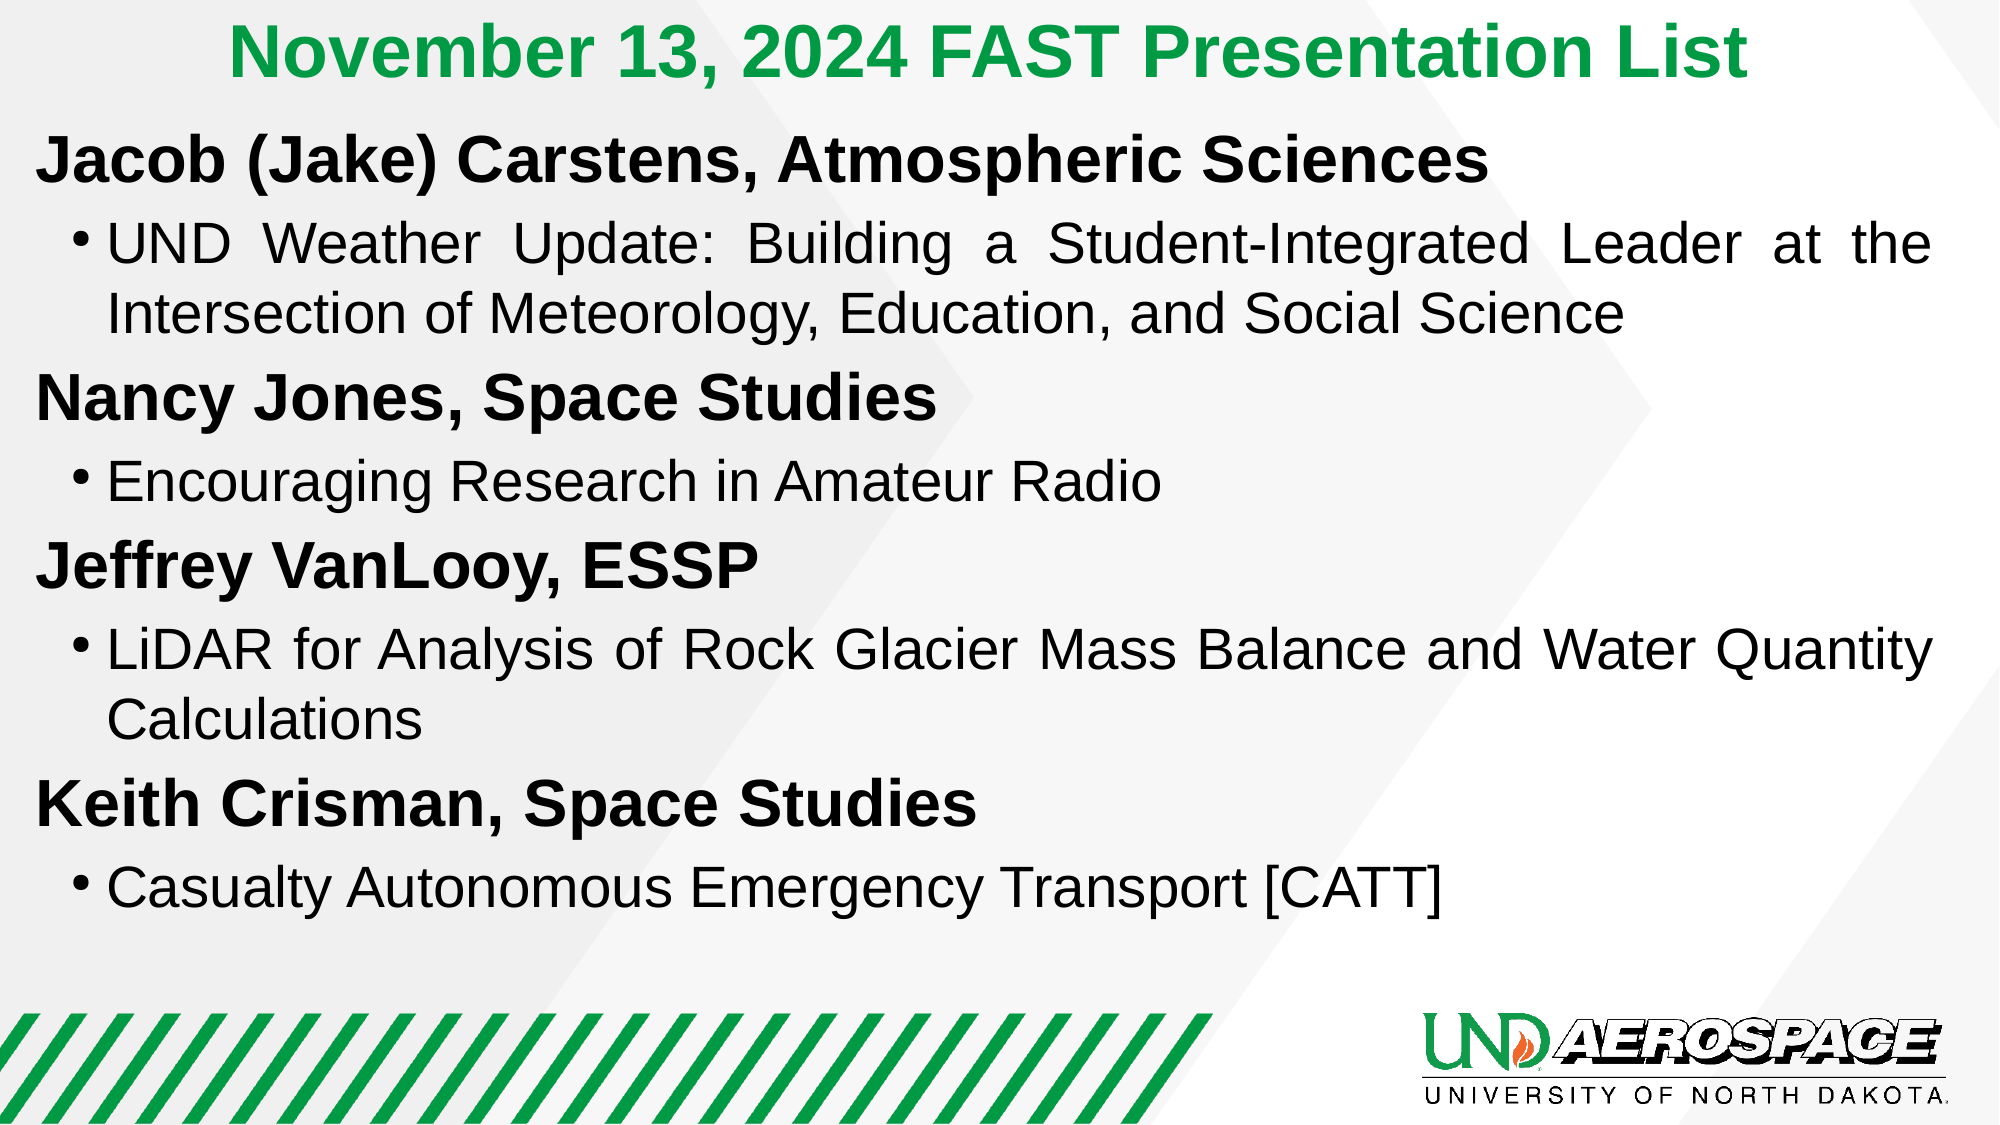

November 13, 2024 FAST Presentation List
Jacob (Jake) Carstens, Atmospheric Sciences
UND Weather Update: Building a Student-Integrated Leader at the Intersection of Meteorology, Education, and Social Science
Nancy Jones, Space Studies
Encouraging Research in Amateur Radio
Jeffrey VanLooy, ESSP
LiDAR for Analysis of Rock Glacier Mass Balance and Water Quantity Calculations
Keith Crisman, Space Studies
Casualty Autonomous Emergency Transport [CATT]